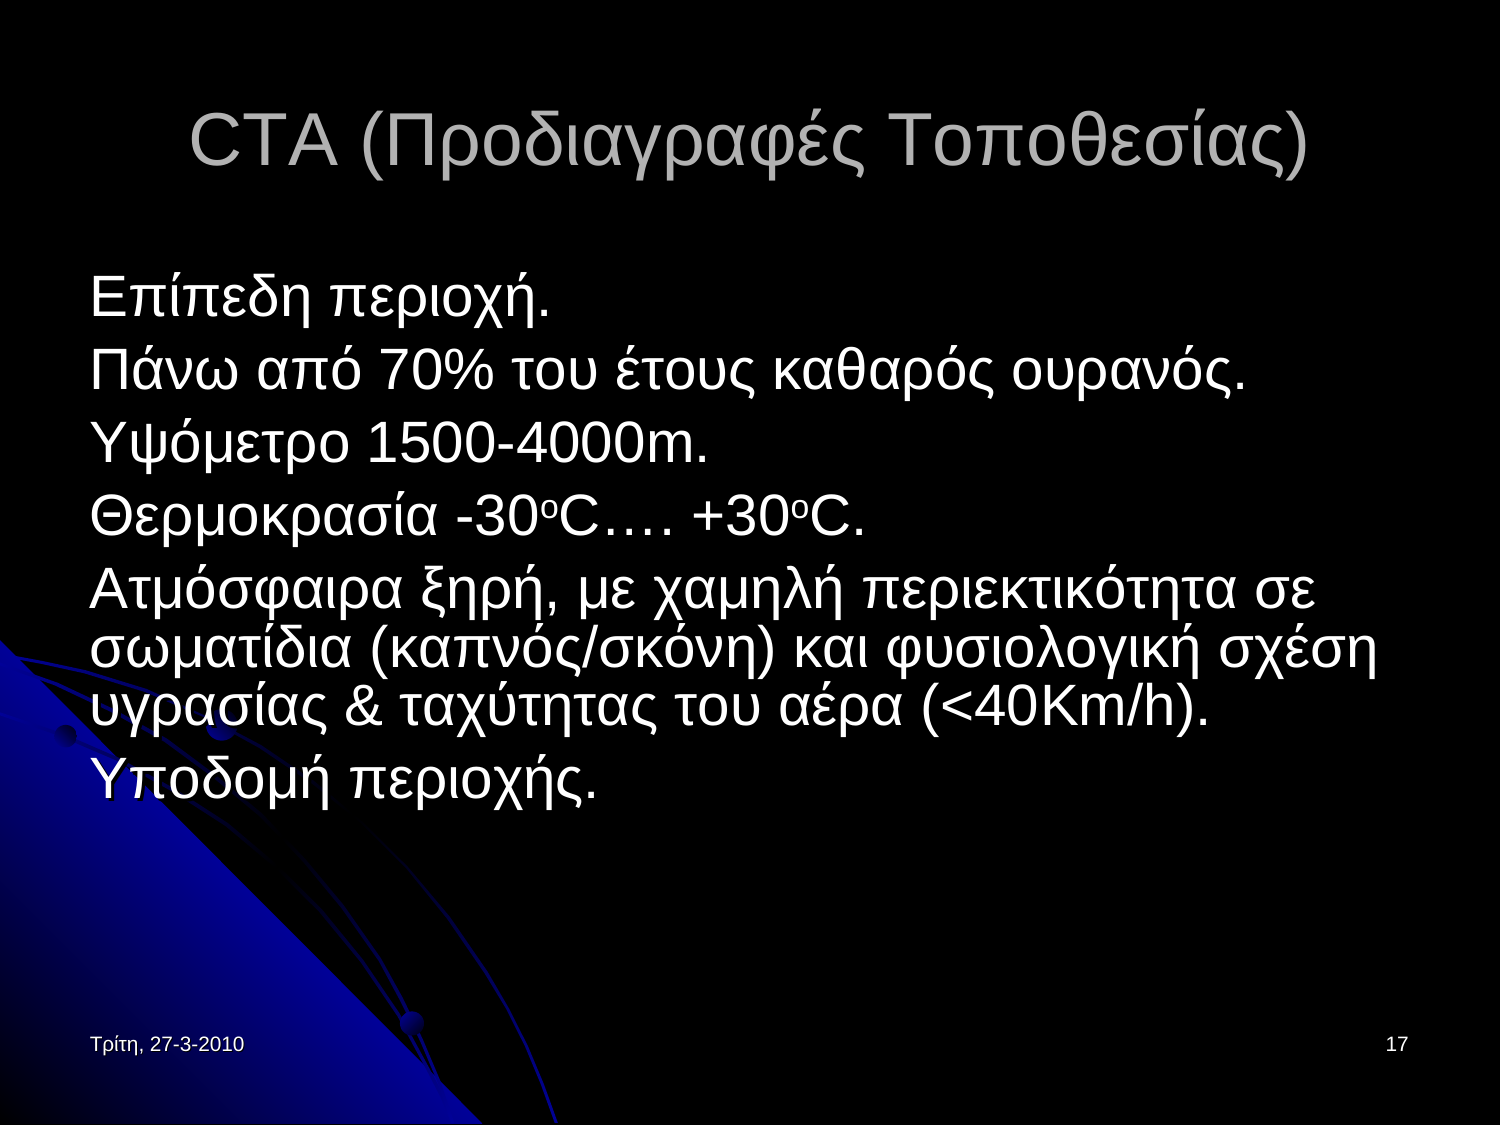

# CTA (Προδιαγραφές Τοποθεσίας)
Επίπεδη περιοχή.
Πάνω από 70% του έτους καθαρός ουρανός.
Υψόμετρο 1500-4000m.
Θερμοκρασία -30oC…. +30oC.
Ατμόσφαιρα ξηρή, με χαμηλή περιεκτικότητα σε σωματίδια (καπνός/σκόνη) και φυσιολογική σχέση υγρασίας & ταχύτητας του αέρα (<40Km/h).
Υποδομή περιοχής.
Τρίτη, 27-3-2010
17